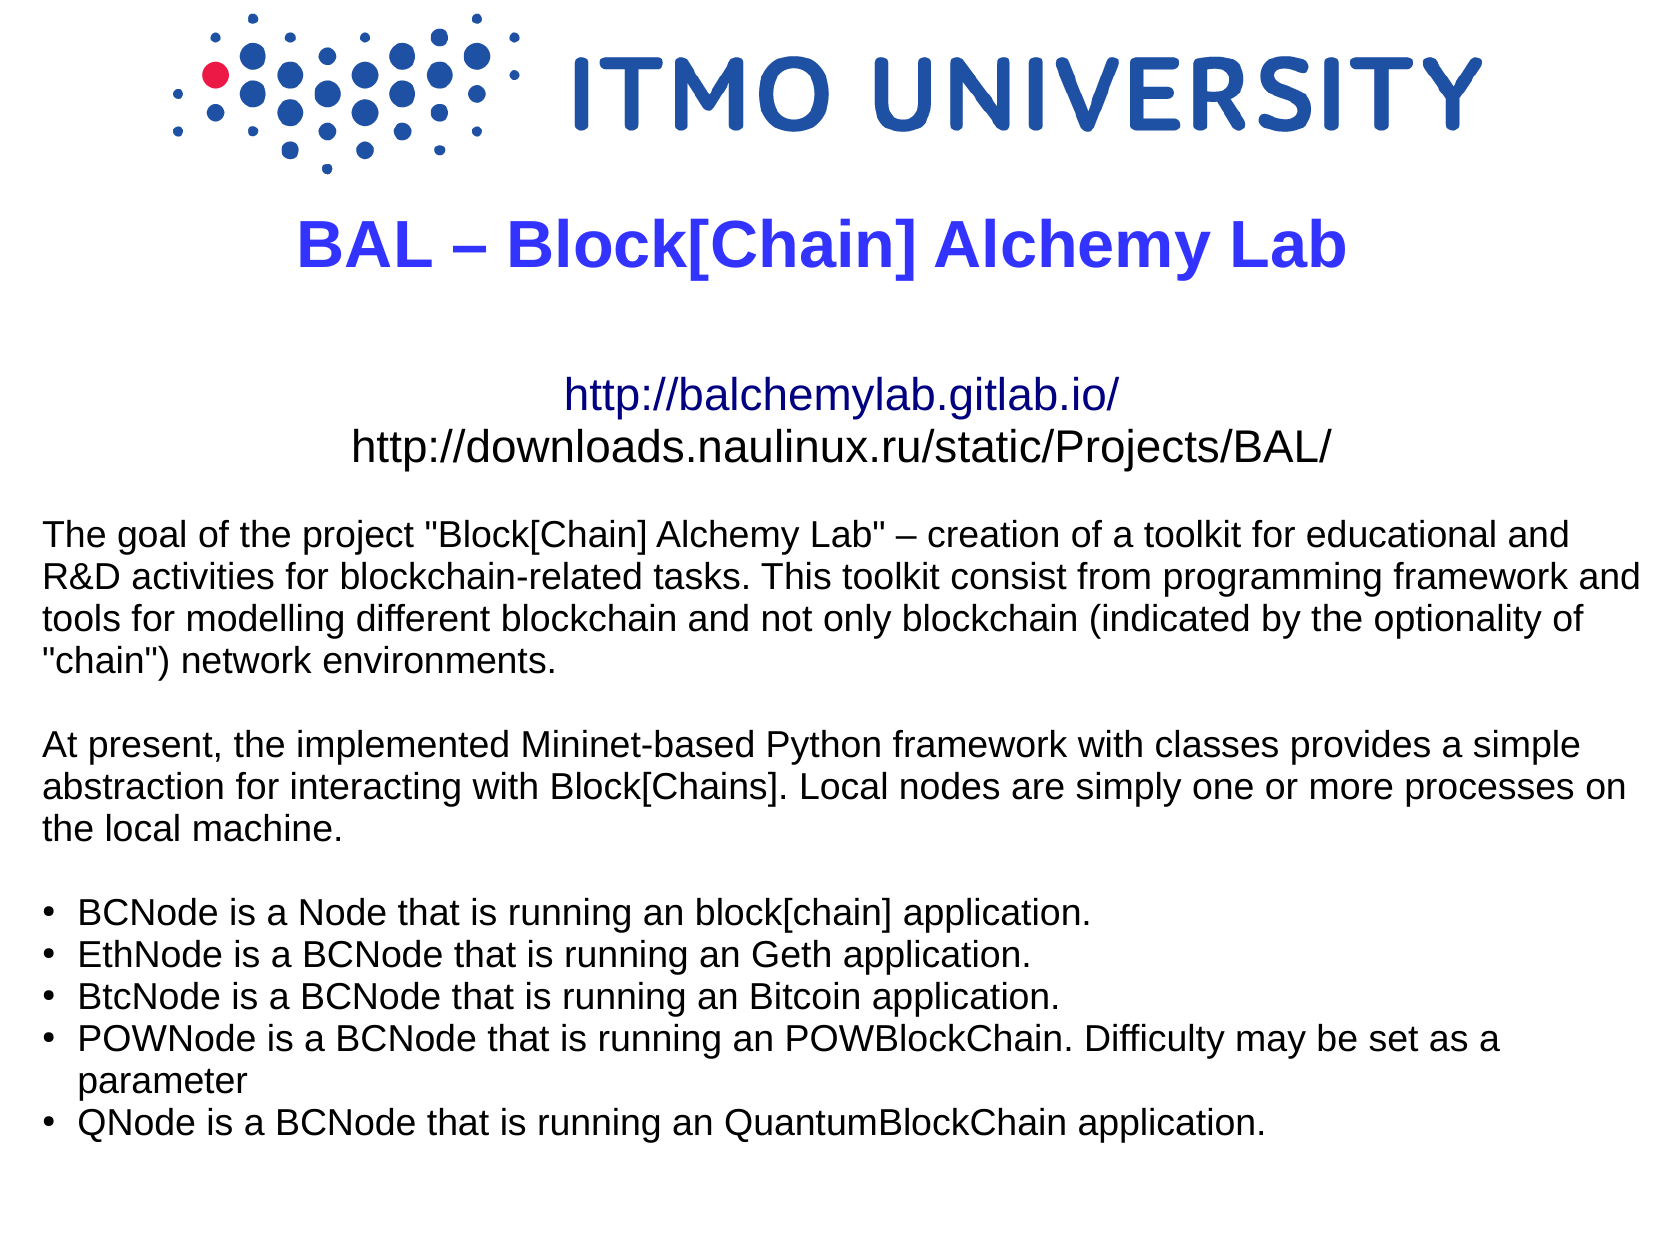

BAL – Block[Chain] Alchemy Lab
http://balchemylab.gitlab.io/
http://downloads.naulinux.ru/static/Projects/BAL/
The goal of the project "Block[Chain] Alchemy Lab" ‒ creation of a toolkit for educational and R&D activities for blockchain-related tasks. This toolkit consist from programming framework and tools for modelling different blockchain and not only blockchain (indicated by the optionality of "chain") network environments.
At present, the implemented Mininet-based Python framework with classes provides a simple abstraction for interacting with Block[Chains]. Local nodes are simply one or more processes on the local machine.
BCNode is a Node that is running an block[chain] application.
EthNode is a BCNode that is running an Geth application.
BtcNode is a BCNode that is running an Bitcoin application.
POWNode is a BCNode that is running an POWBlockChain. Difficulty may be set as a parameter
QNode is a BCNode that is running an QuantumBlockChain application.